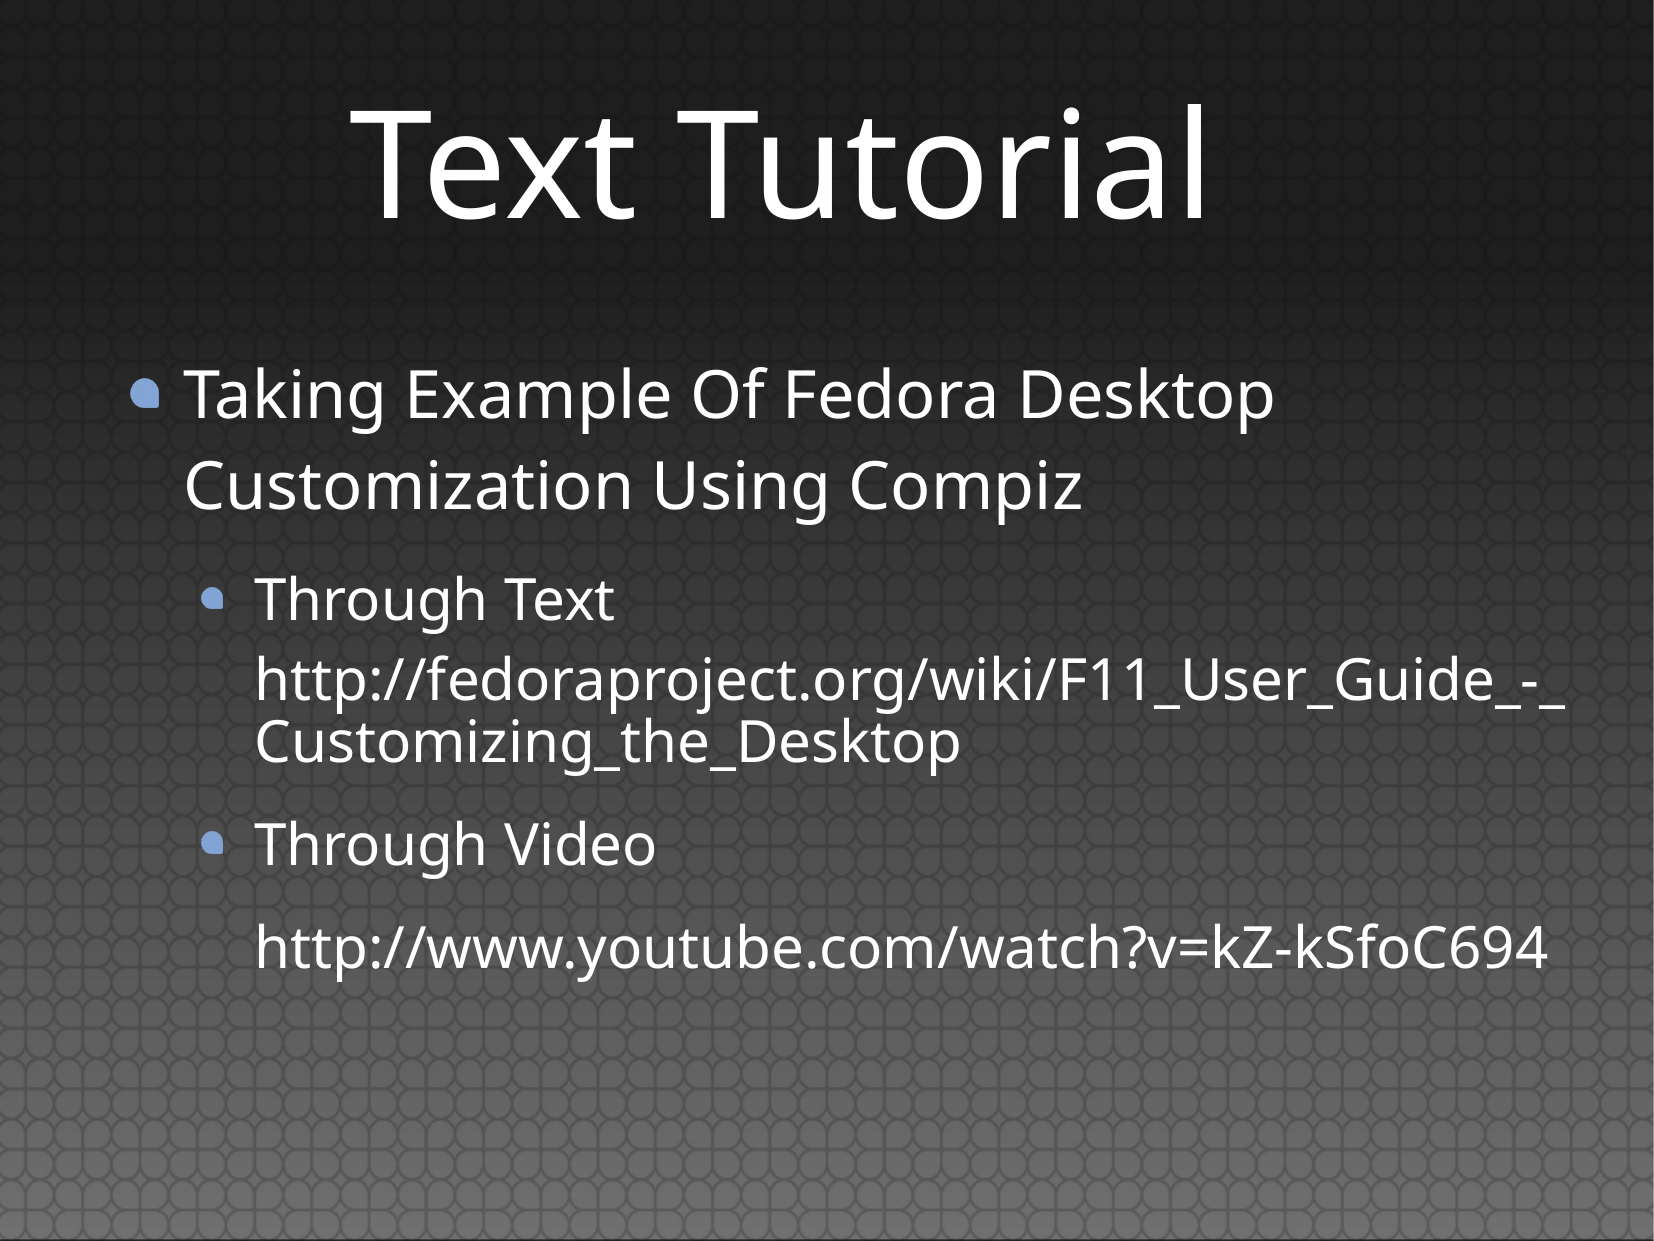

# Text Tutorial
Taking Example Of Fedora Desktop Customization Using Compiz
Through Text http://fedoraproject.org/wiki/F11_User_Guide_-_Customizing_the_Desktop
Through Video
http://www.youtube.com/watch?v=kZ-kSfoC694